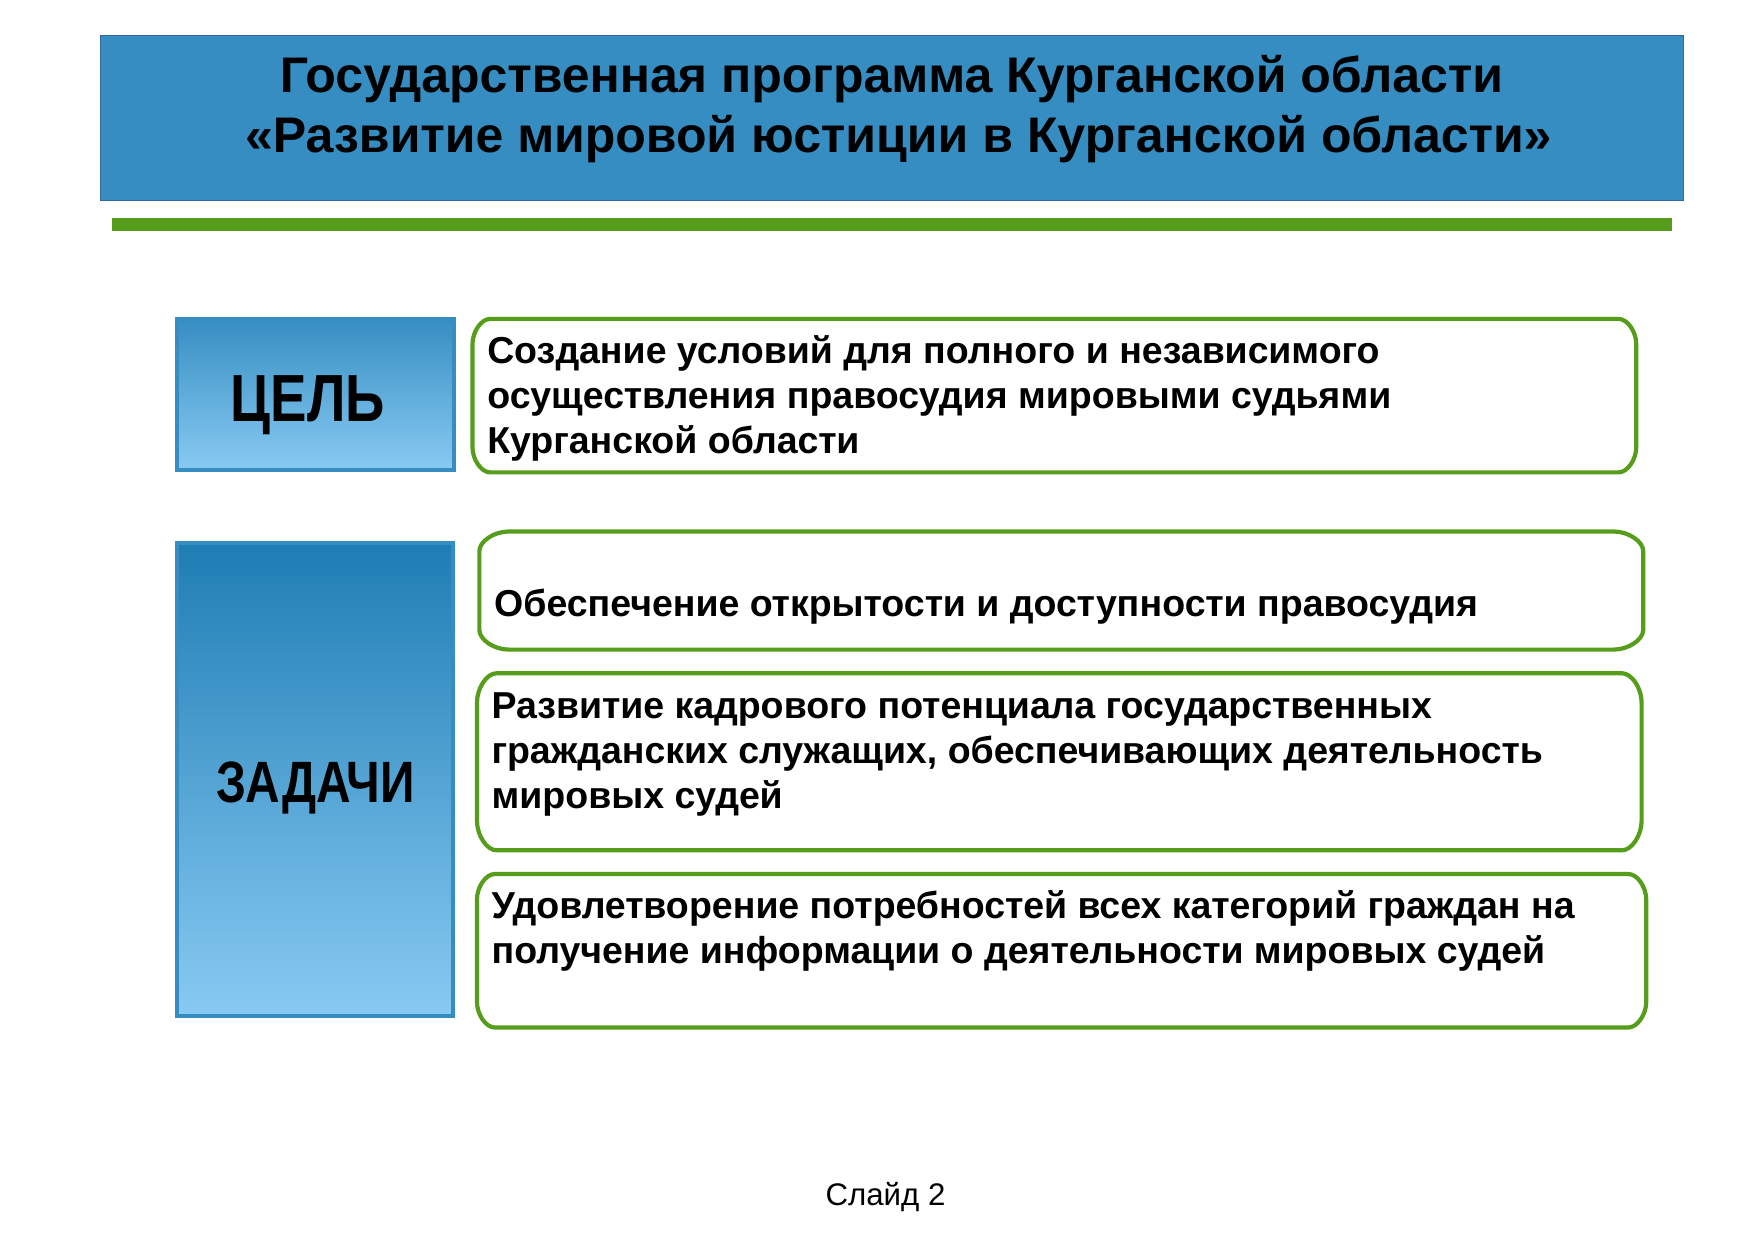

Государственная программа Курганской области
 «Развитие мировой юстиции в Курганской области»
ЦЕЛЬ
Создание условий для полного и независимого осуществления правосудия мировыми судьями
Курганской области
Обеспечение открытости и доступности правосудия
ЗАДАЧИ
Развитие кадрового потенциала государственных гражданских служащих, обеспечивающих деятельность мировых судей
Удовлетворение потребностей всех категорий граждан на получение информации о деятельности мировых судей
Слайд 2